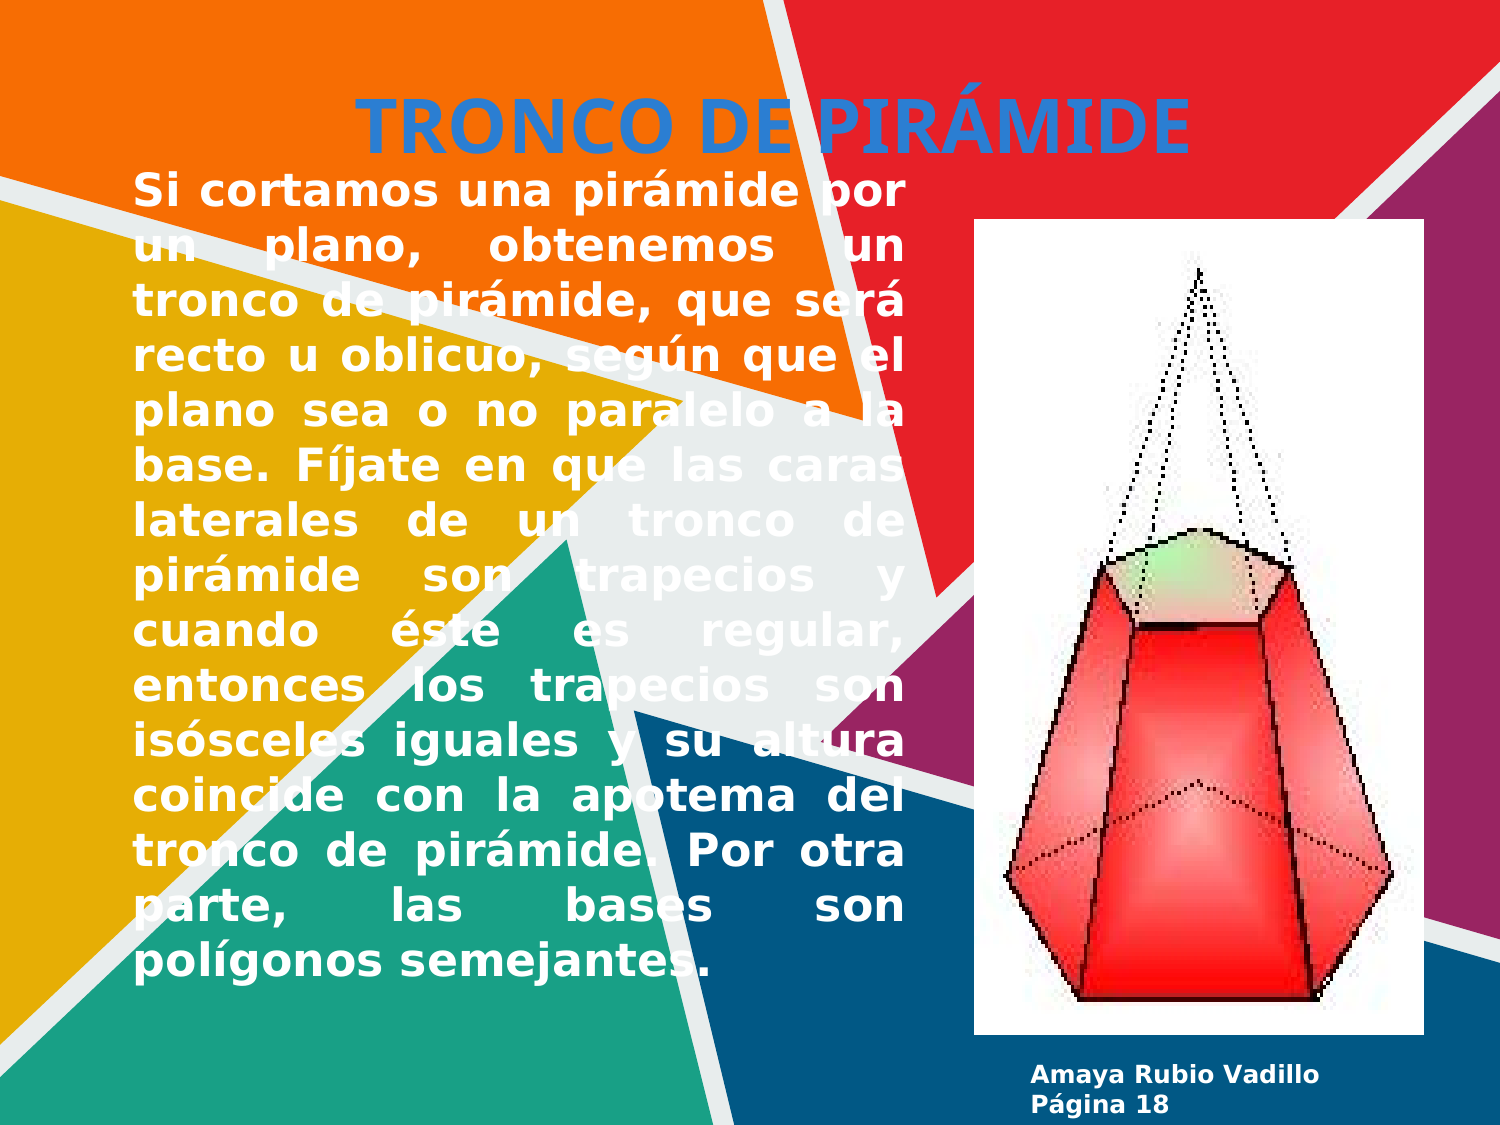

# TRONCO DE PIRÁMIDE
Si cortamos una pirámide por un plano, obtenemos un tronco de pirámide, que será recto u oblicuo, según que el plano sea o no paralelo a la base. Fíjate en que las caras laterales de un tronco de pirámide son trapecios y cuando éste es regular, entonces los trapecios son isósceles iguales y su altura coincide con la apotema del tronco de pirámide. Por otra parte, las bases son polígonos semejantes.
Amaya Rubio
19
Amaya Rubio Vadillo	 Página 18